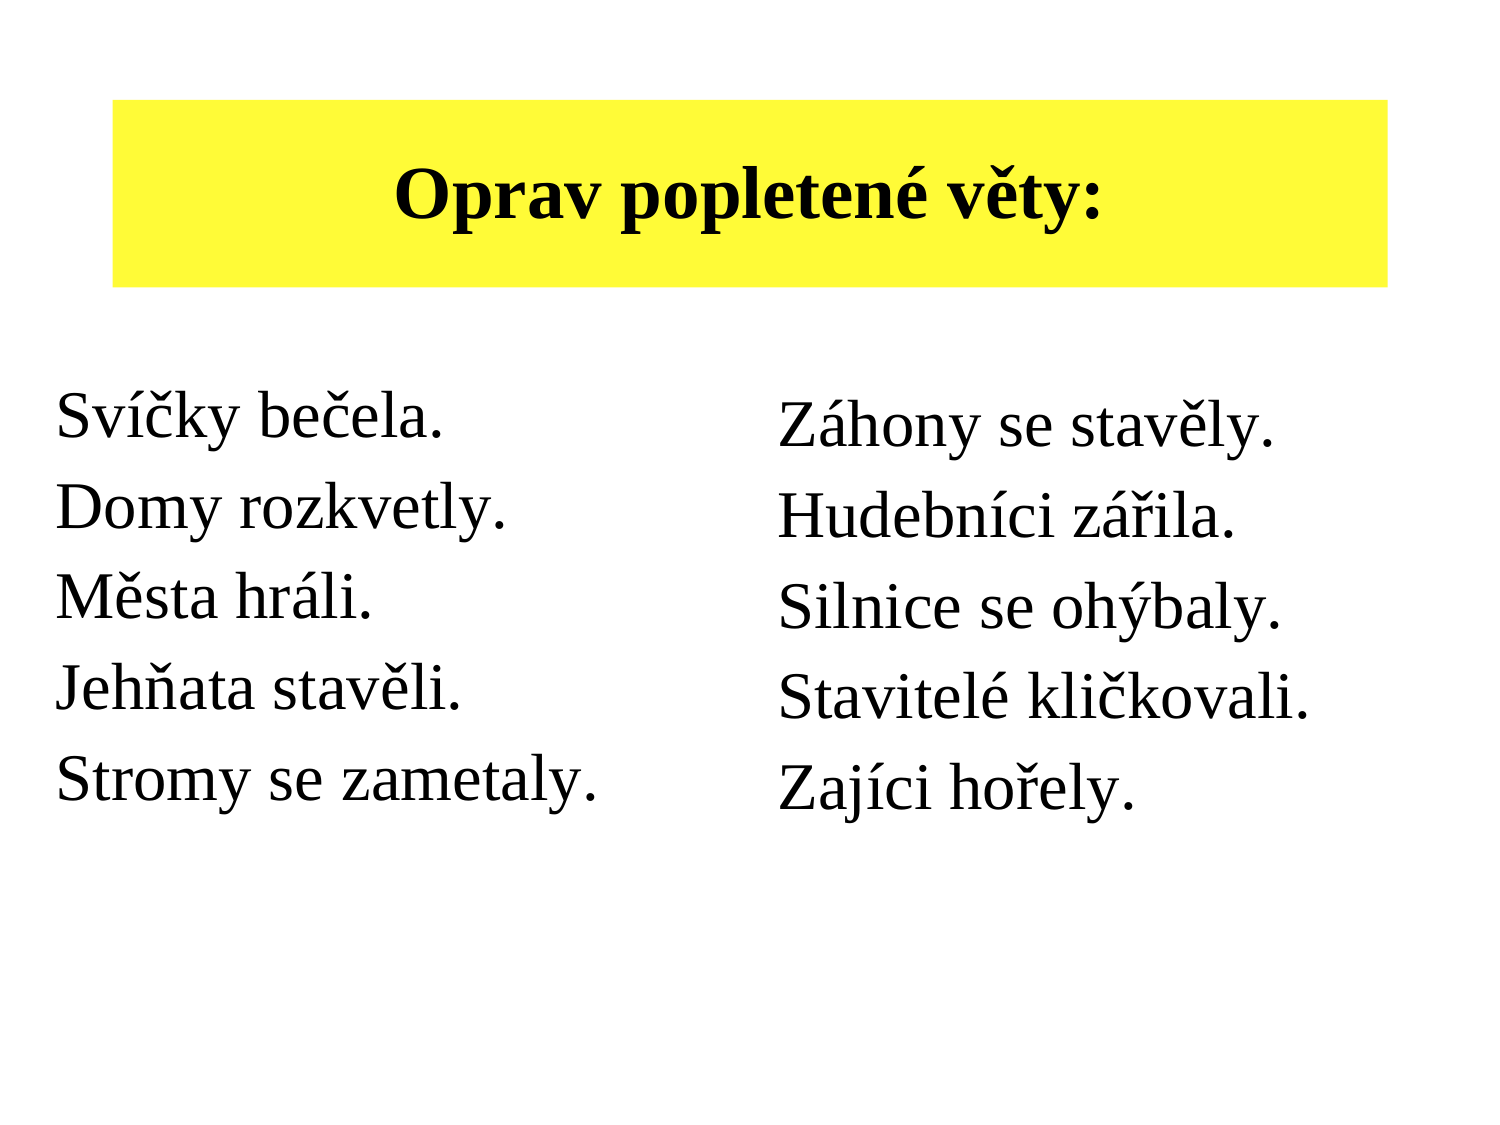

# Oprav popletené věty:
Svíčky bečela.
Domy rozkvetly.
Města hráli.
Jehňata stavěli.
Stromy se zametaly.
Záhony se stavěly.
Hudebníci zářila.
Silnice se ohýbaly.
Stavitelé kličkovali.
Zajíci hořely.